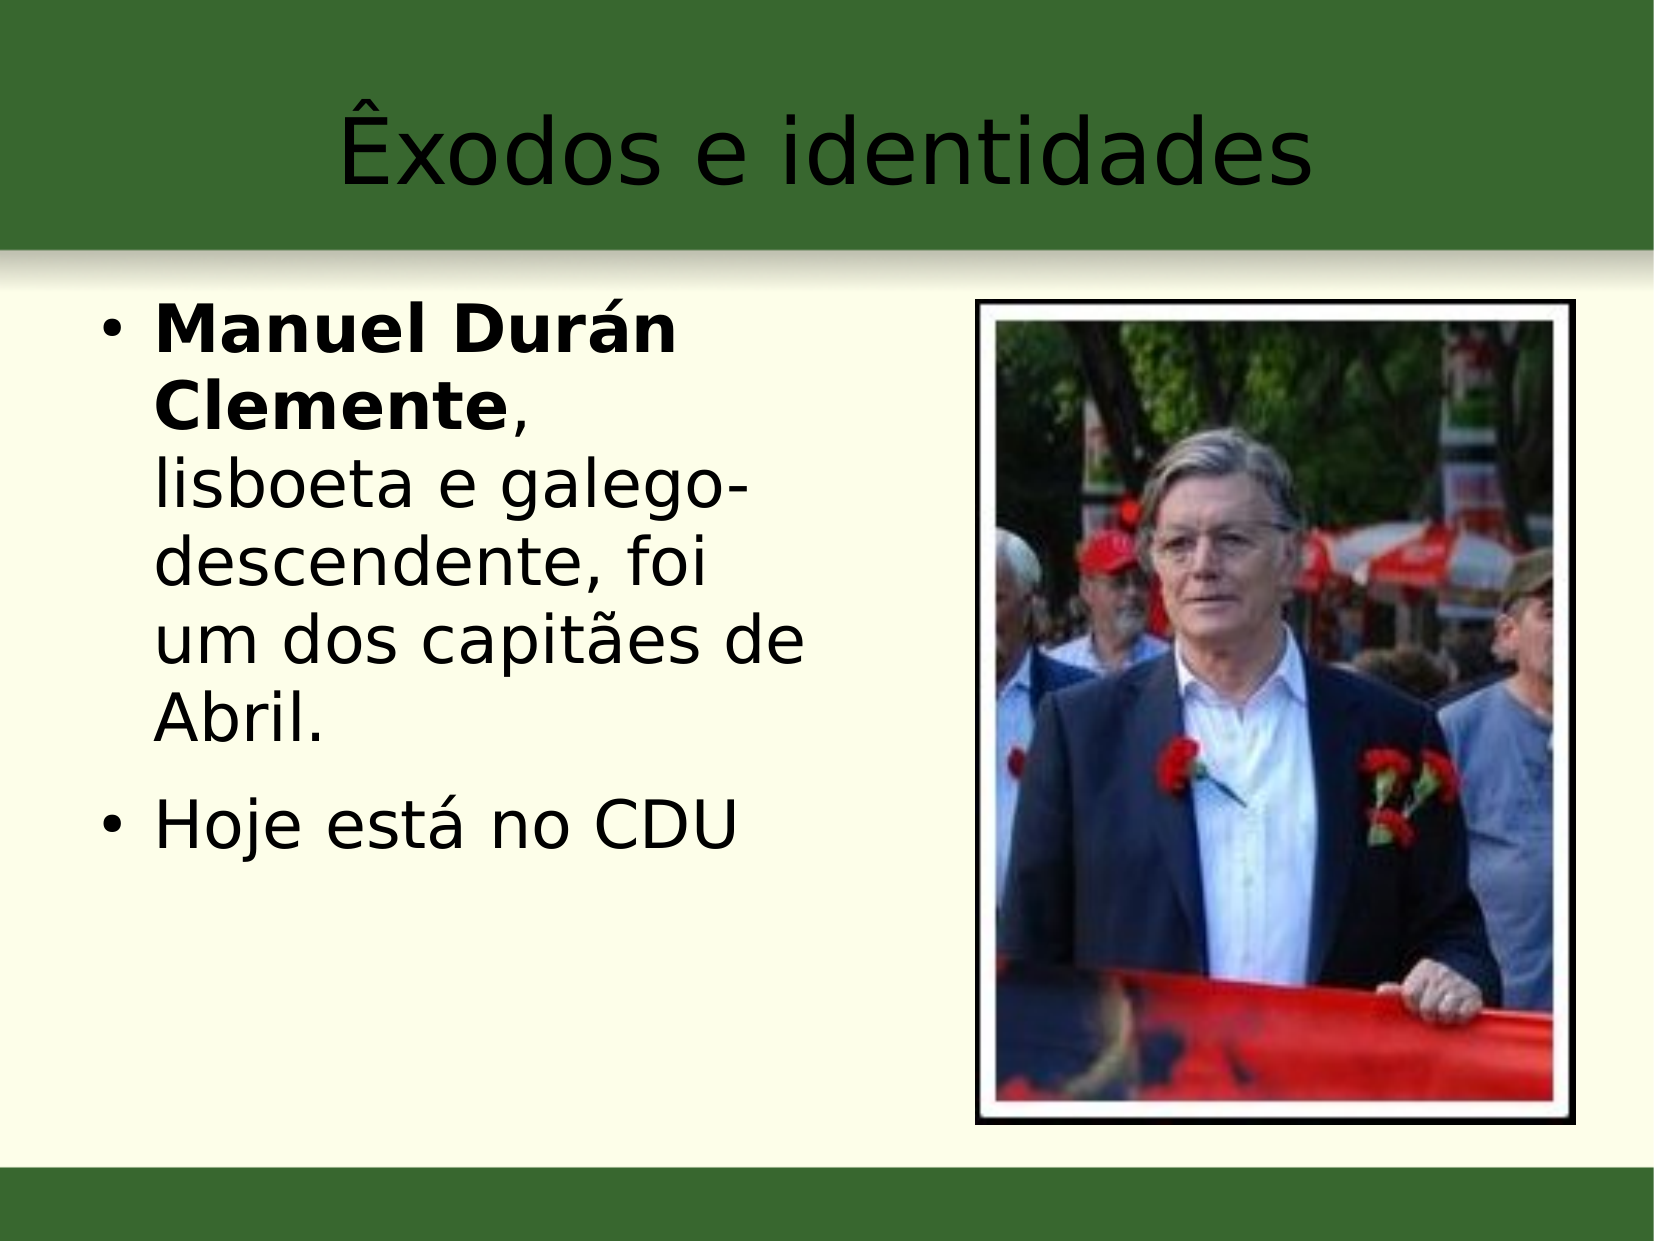

# Êxodos e identidades
Manuel Durán Clemente, lisboeta e galego-descendente, foi um dos capitães de Abril.
Hoje está no CDU